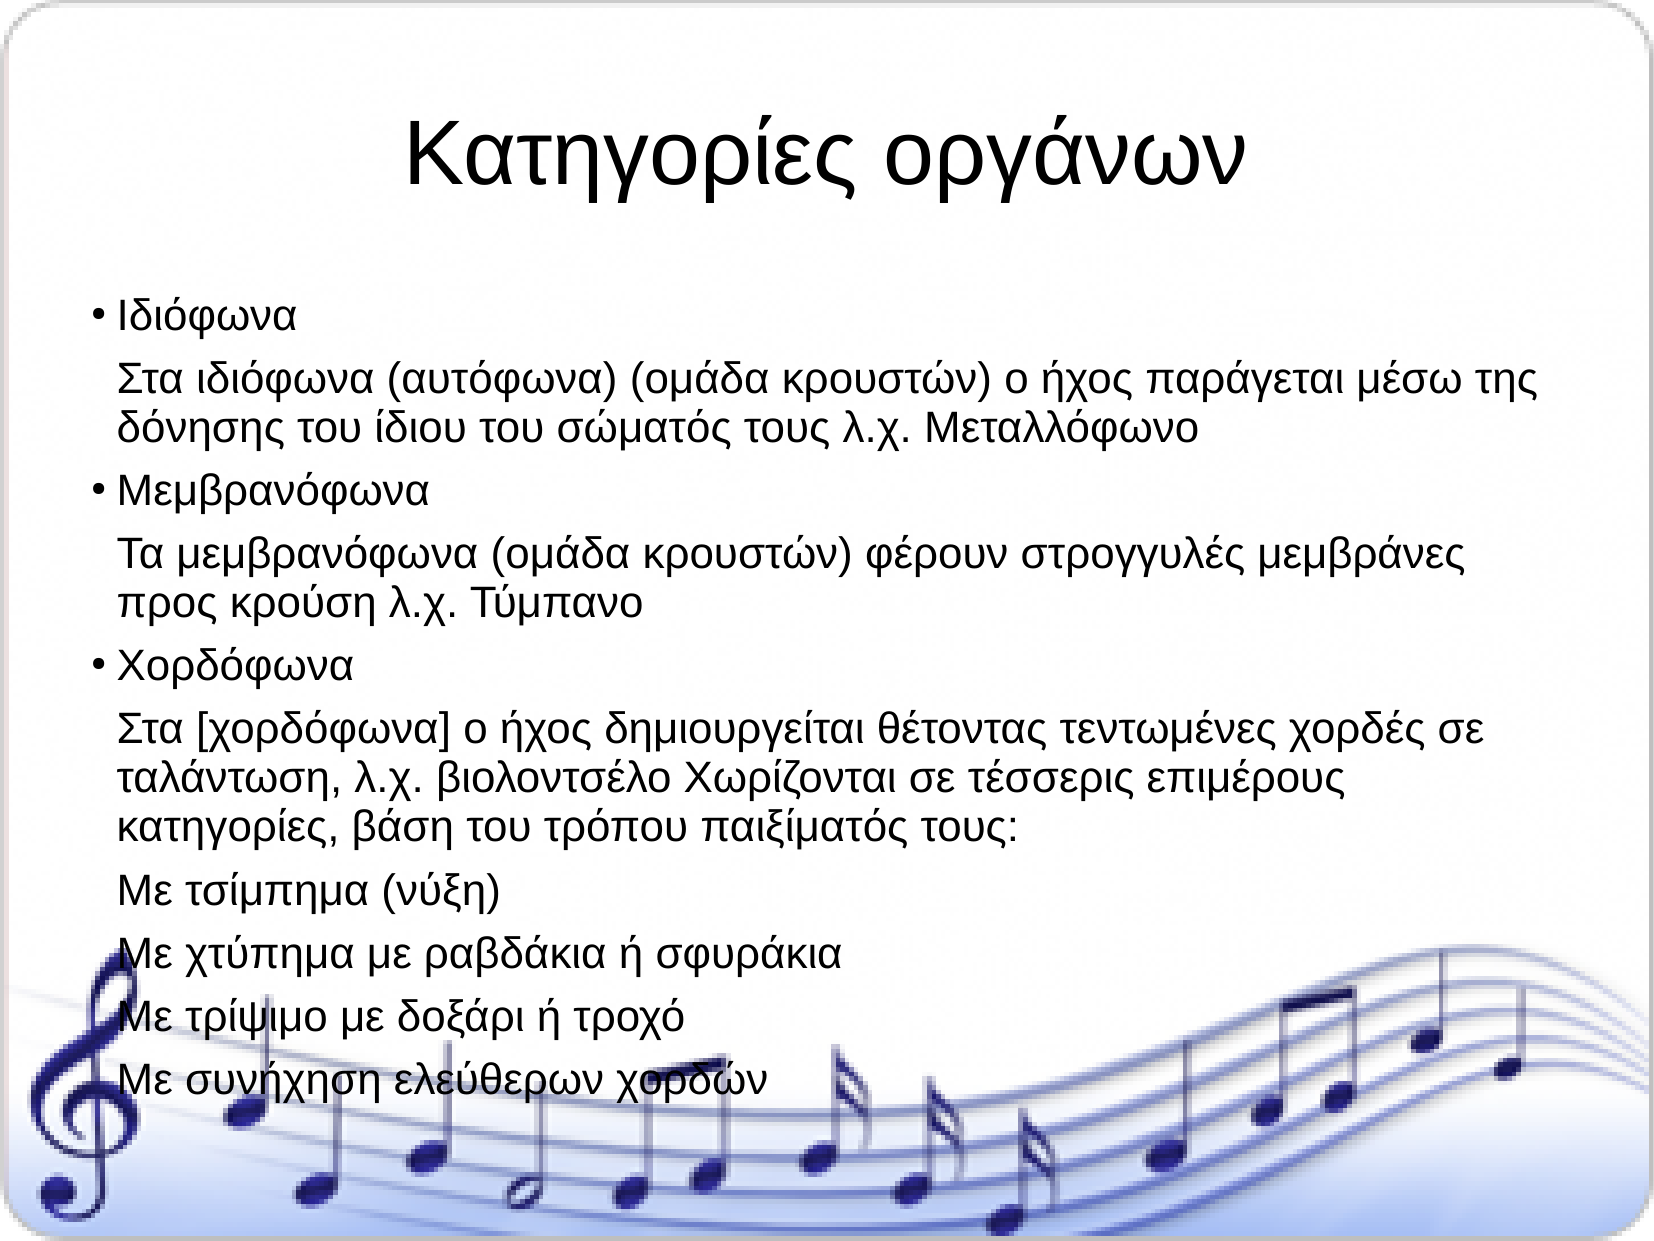

# Κατηγορίες οργάνων
Ιδιόφωνα
Στα ιδιόφωνα (αυτόφωνα) (ομάδα κρουστών) ο ήχος παράγεται μέσω της δόνησης του ίδιου του σώματός τους λ.χ. Μεταλλόφωνο
Μεμβρανόφωνα
Τα μεμβρανόφωνα (ομάδα κρουστών) φέρουν στρογγυλές μεμβράνες προς κρούση λ.χ. Τύμπανο
Χορδόφωνα
Στα [χορδόφωνα] ο ήχος δημιουργείται θέτοντας τεντωμένες χορδές σε ταλάντωση, λ.χ. βιολοντσέλο Xωρίζονται σε τέσσερις επιμέρους κατηγορίες, βάση του τρόπου παιξίματός τους:
Mε τσίμπημα (νύξη)
Με χτύπημα με ραβδάκια ή σφυράκια
Με τρίψιμο με δοξάρι ή τροχό
Με συνήχηση ελεύθερων χορδών